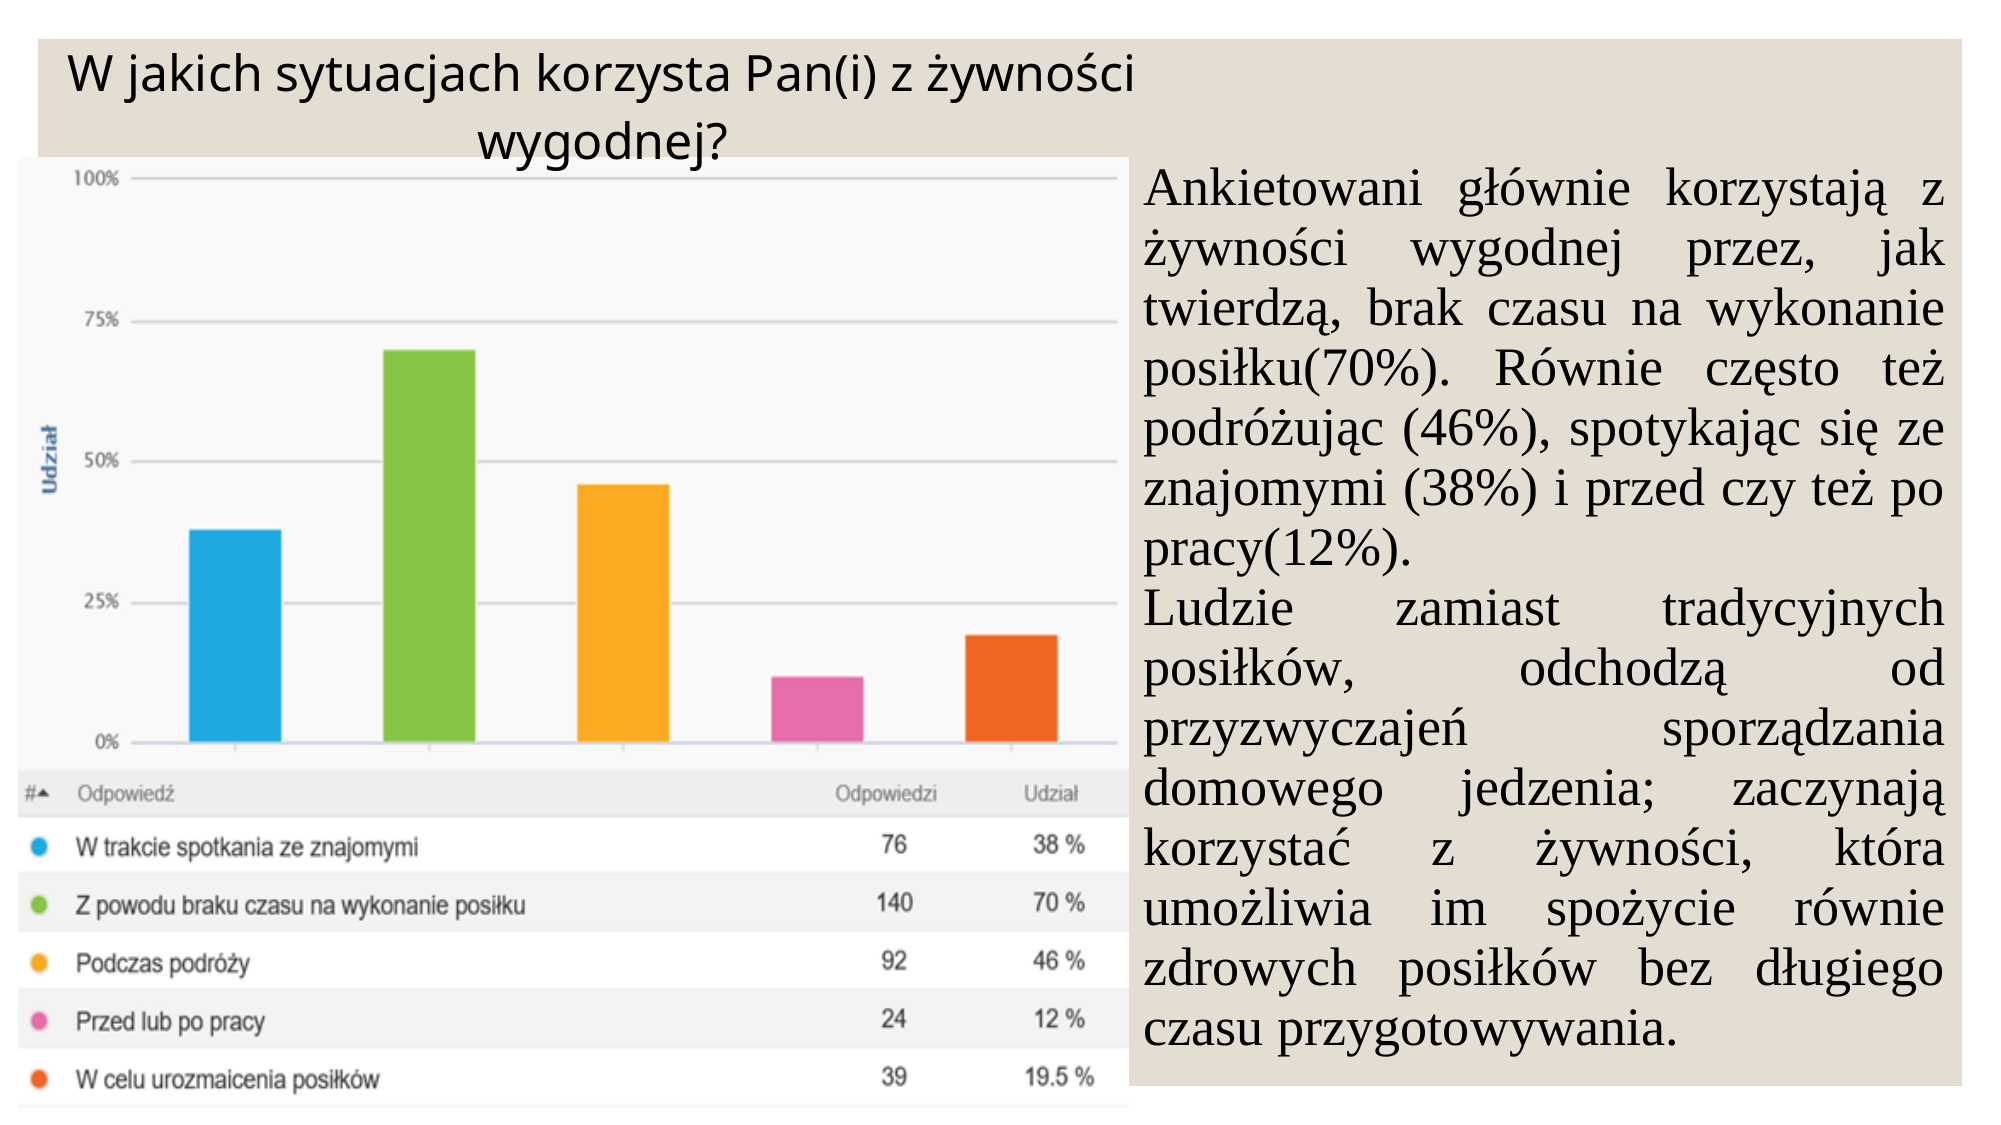

W jakich sytuacjach korzysta Pan(i) z żywności wygodnej?
Ankietowani głównie korzystają z żywności wygodnej przez, jak twierdzą, brak czasu na wykonanie posiłku(70%). Równie często też podróżując (46%), spotykając się ze znajomymi (38%) i przed czy też po pracy(12%).
Ludzie zamiast tradycyjnych posiłków, odchodzą od przyzwyczajeń sporządzania domowego jedzenia; zaczynają korzystać z żywności, która umożliwia im spożycie równie zdrowych posiłków bez długiego czasu przygotowywania.